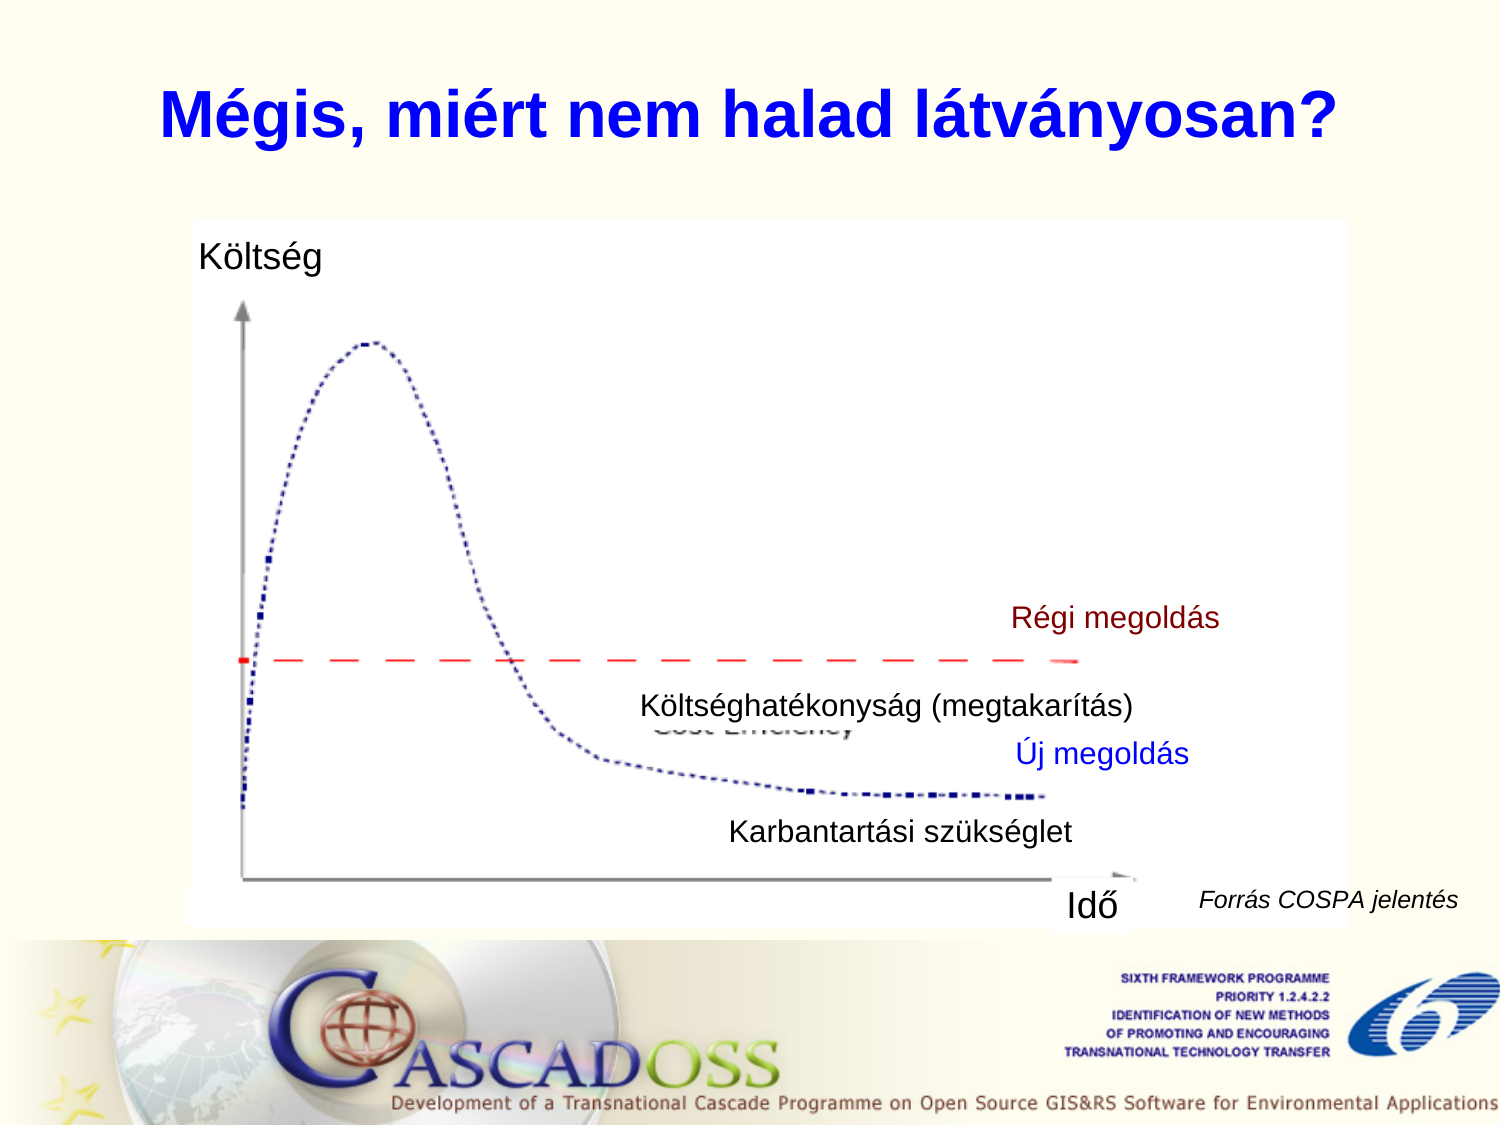

# Mégis, miért nem halad látványosan?
Költség
Régi megoldás
Költséghatékonyság (megtakarítás)
Új megoldás
Karbantartási szükséglet
Idő
Forrás COSPA jelentés